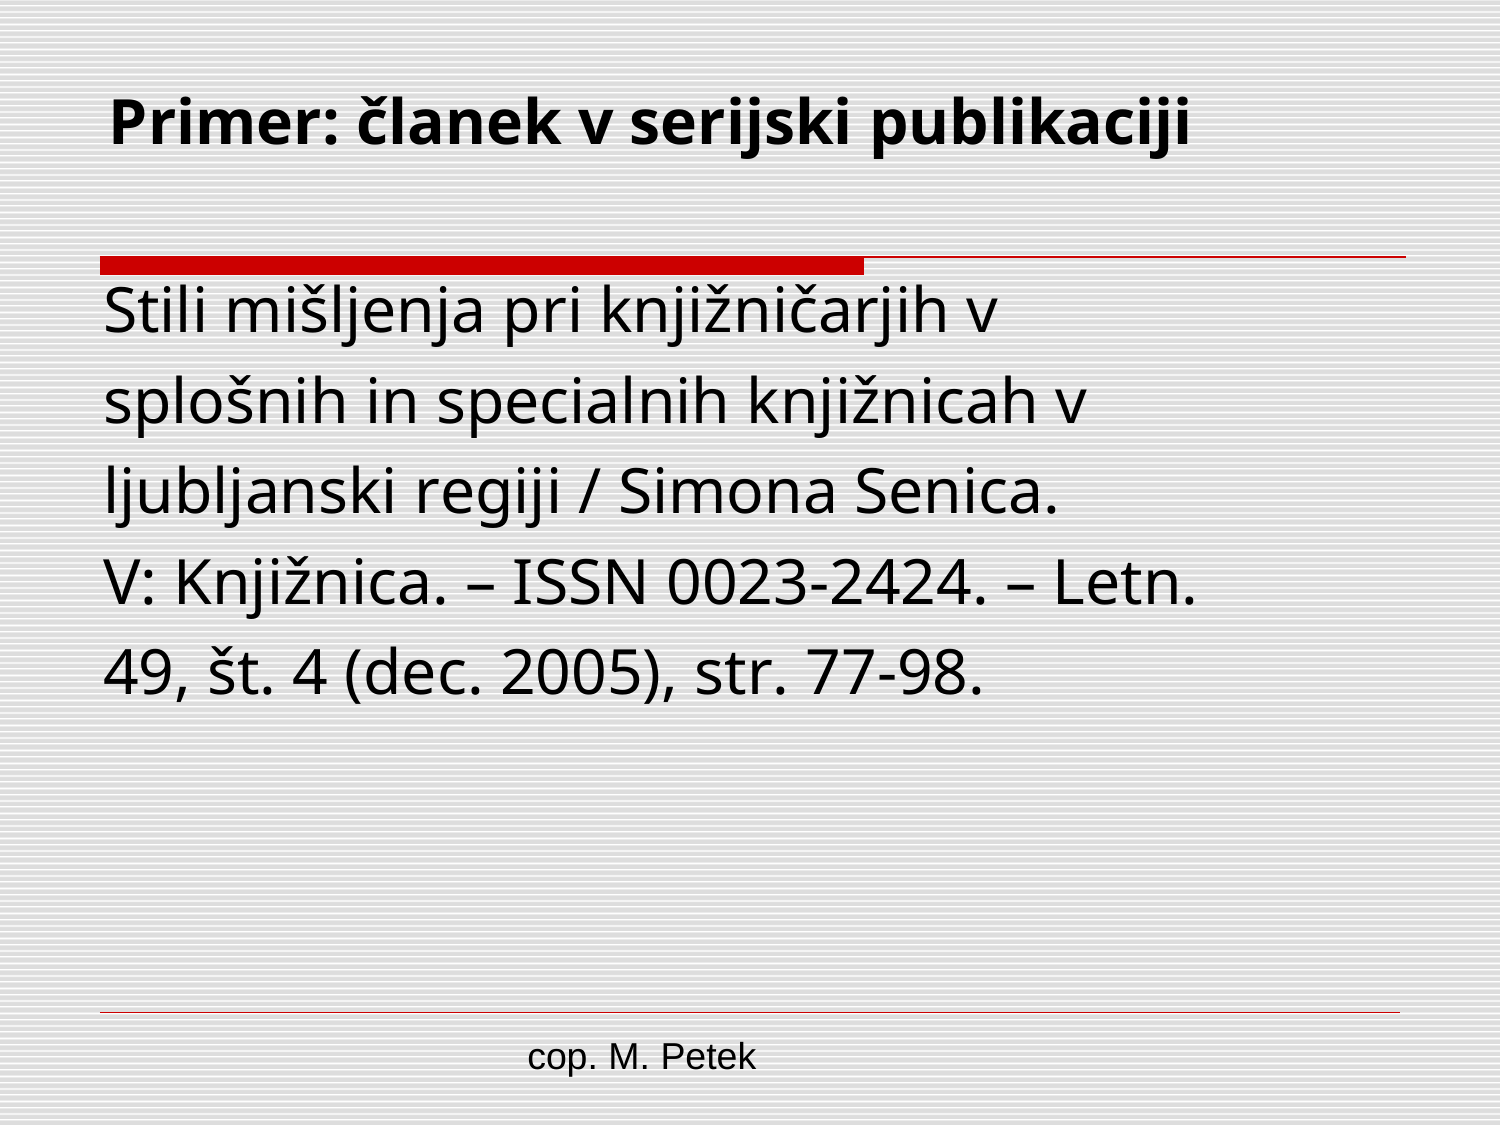

# Primer: članek v serijski publikaciji
Stili mišljenja pri knjižničarjih v
splošnih in specialnih knjižnicah v
ljubljanski regiji / Simona Senica.
V: Knjižnica. – ISSN 0023-2424. – Letn.
49, št. 4 (dec. 2005), str. 77-98.
cop. M. Petek